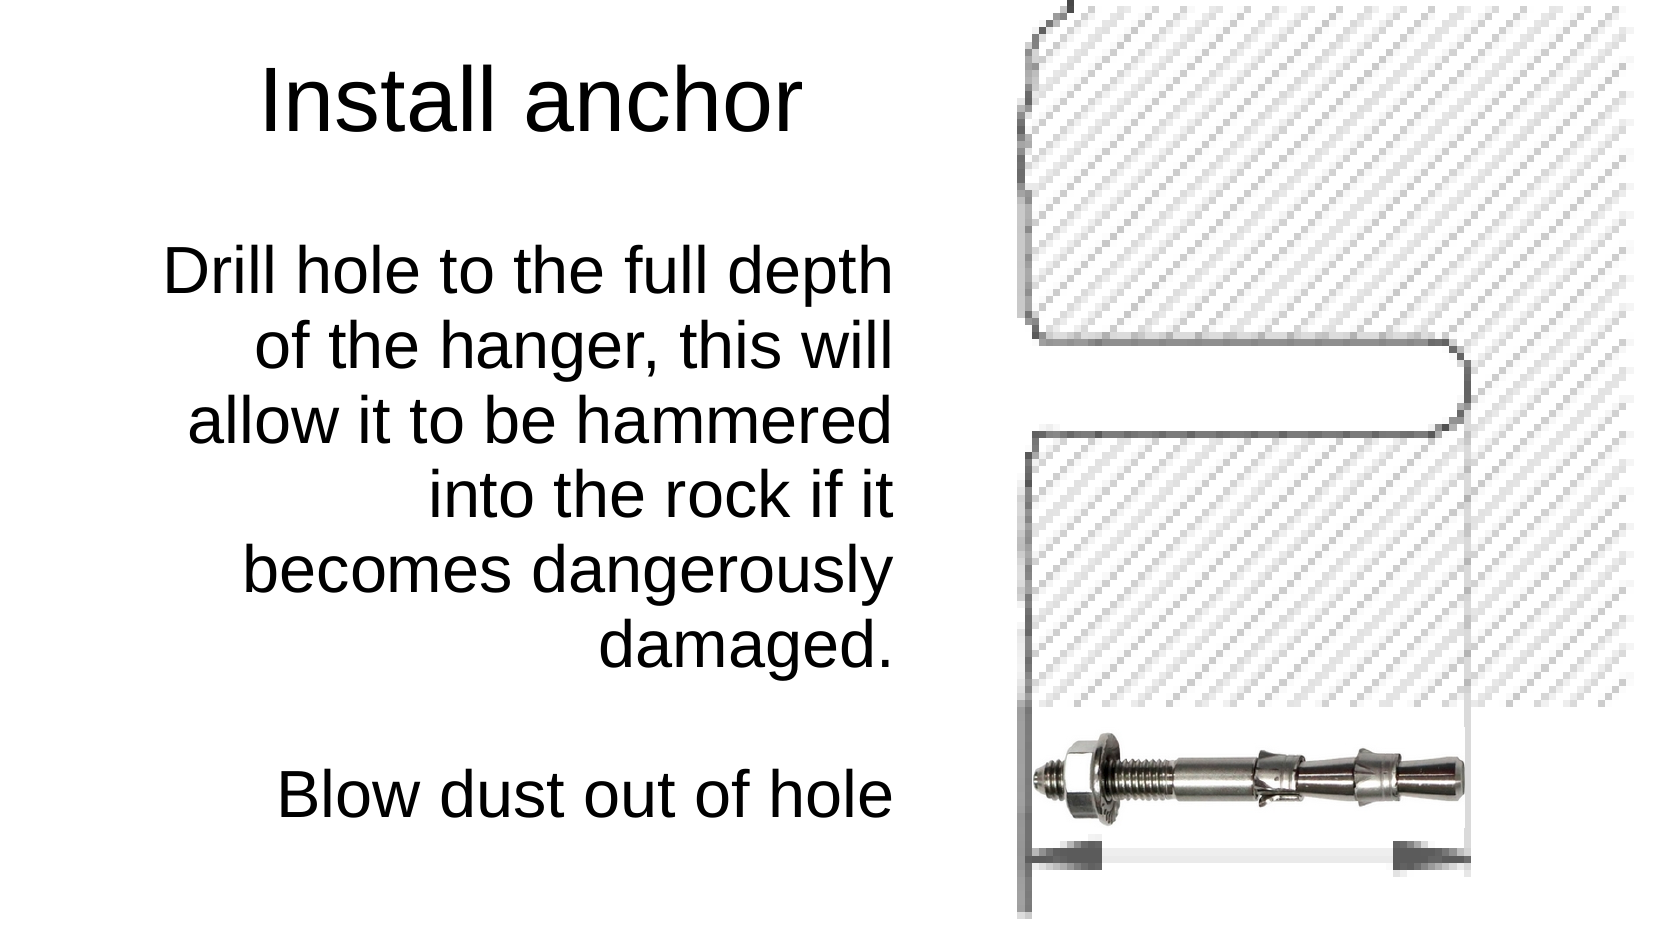

# Install anchor
Drill hole to the full depth of the hanger, this will allow it to be hammered into the rock if it becomes dangerously damaged.
Blow dust out of hole